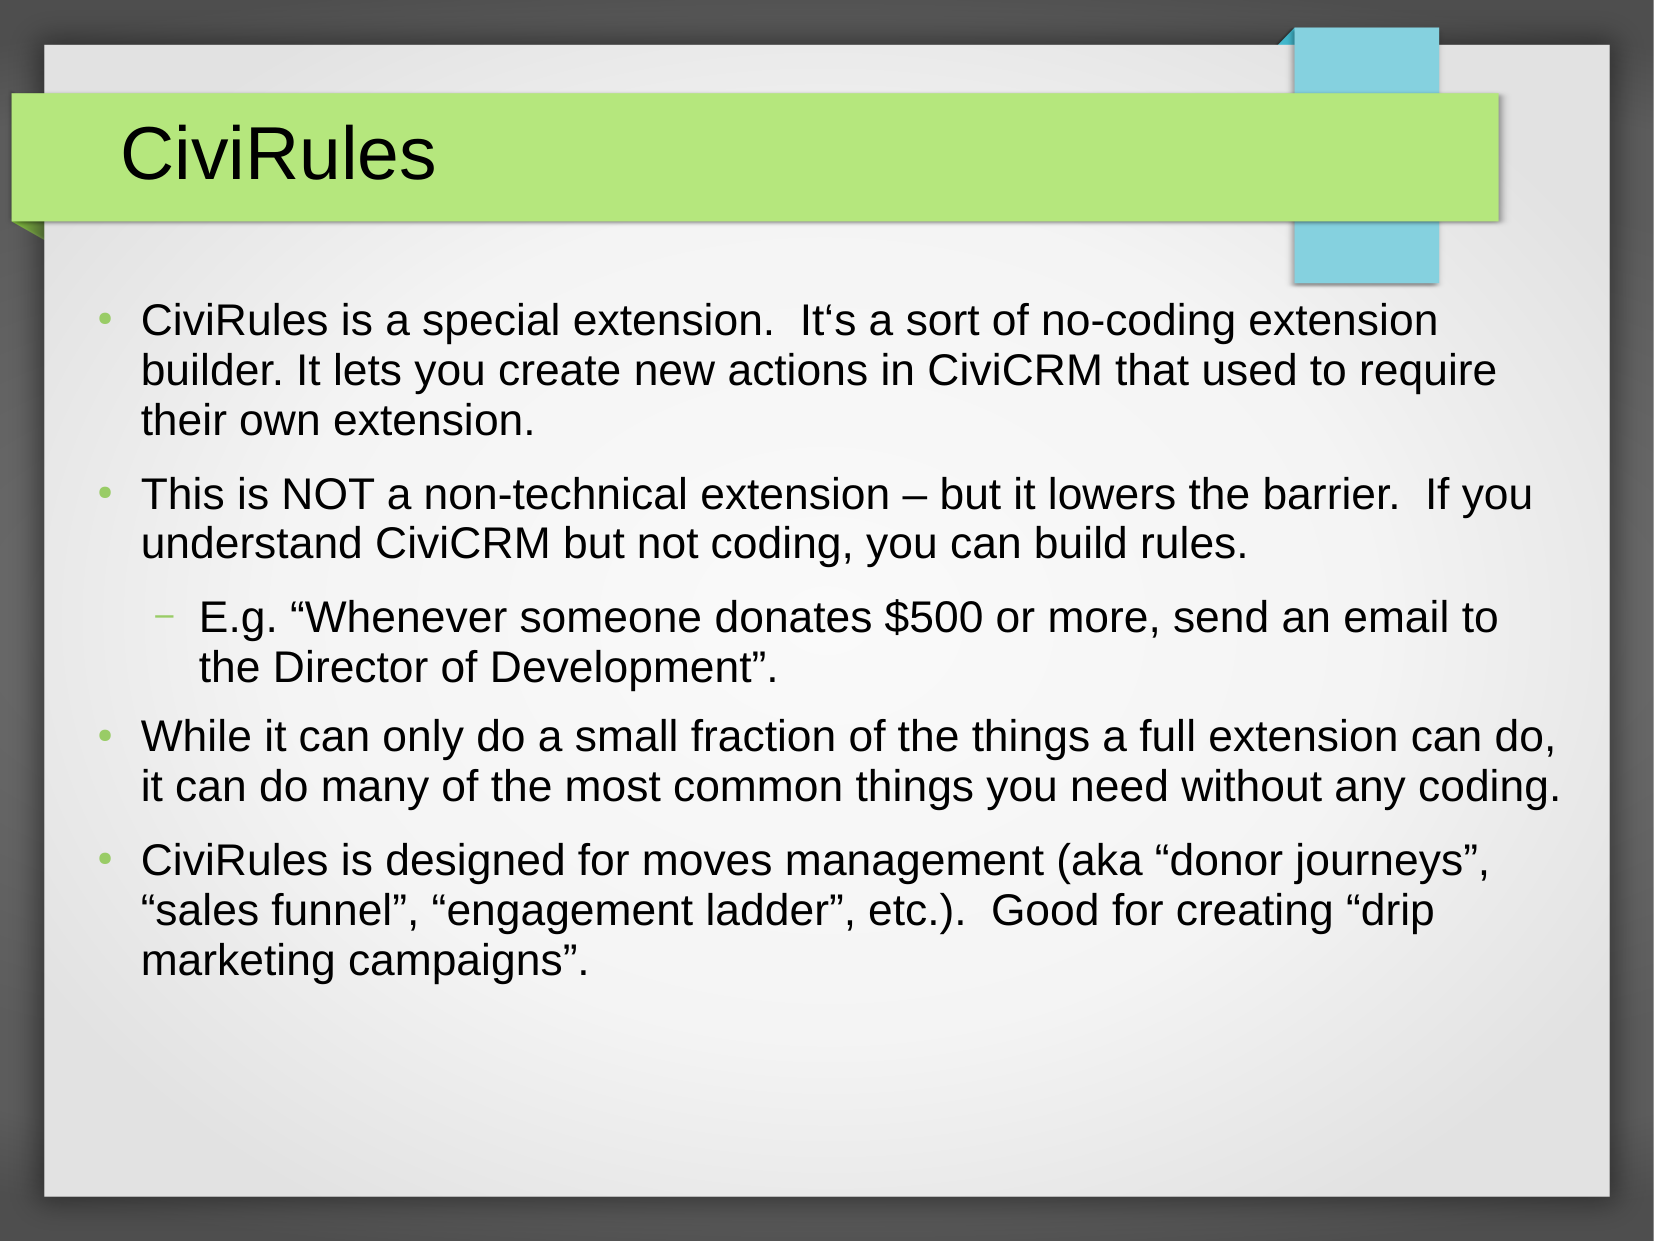

# CiviRules
CiviRules is a special extension. It‘s a sort of no-coding extension builder. It lets you create new actions in CiviCRM that used to require their own extension.
This is NOT a non-technical extension – but it lowers the barrier. If you understand CiviCRM but not coding, you can build rules.
E.g. “Whenever someone donates $500 or more, send an email to the Director of Development”.
While it can only do a small fraction of the things a full extension can do, it can do many of the most common things you need without any coding.
CiviRules is designed for moves management (aka “donor journeys”, “sales funnel”, “engagement ladder”, etc.). Good for creating “drip marketing campaigns”.